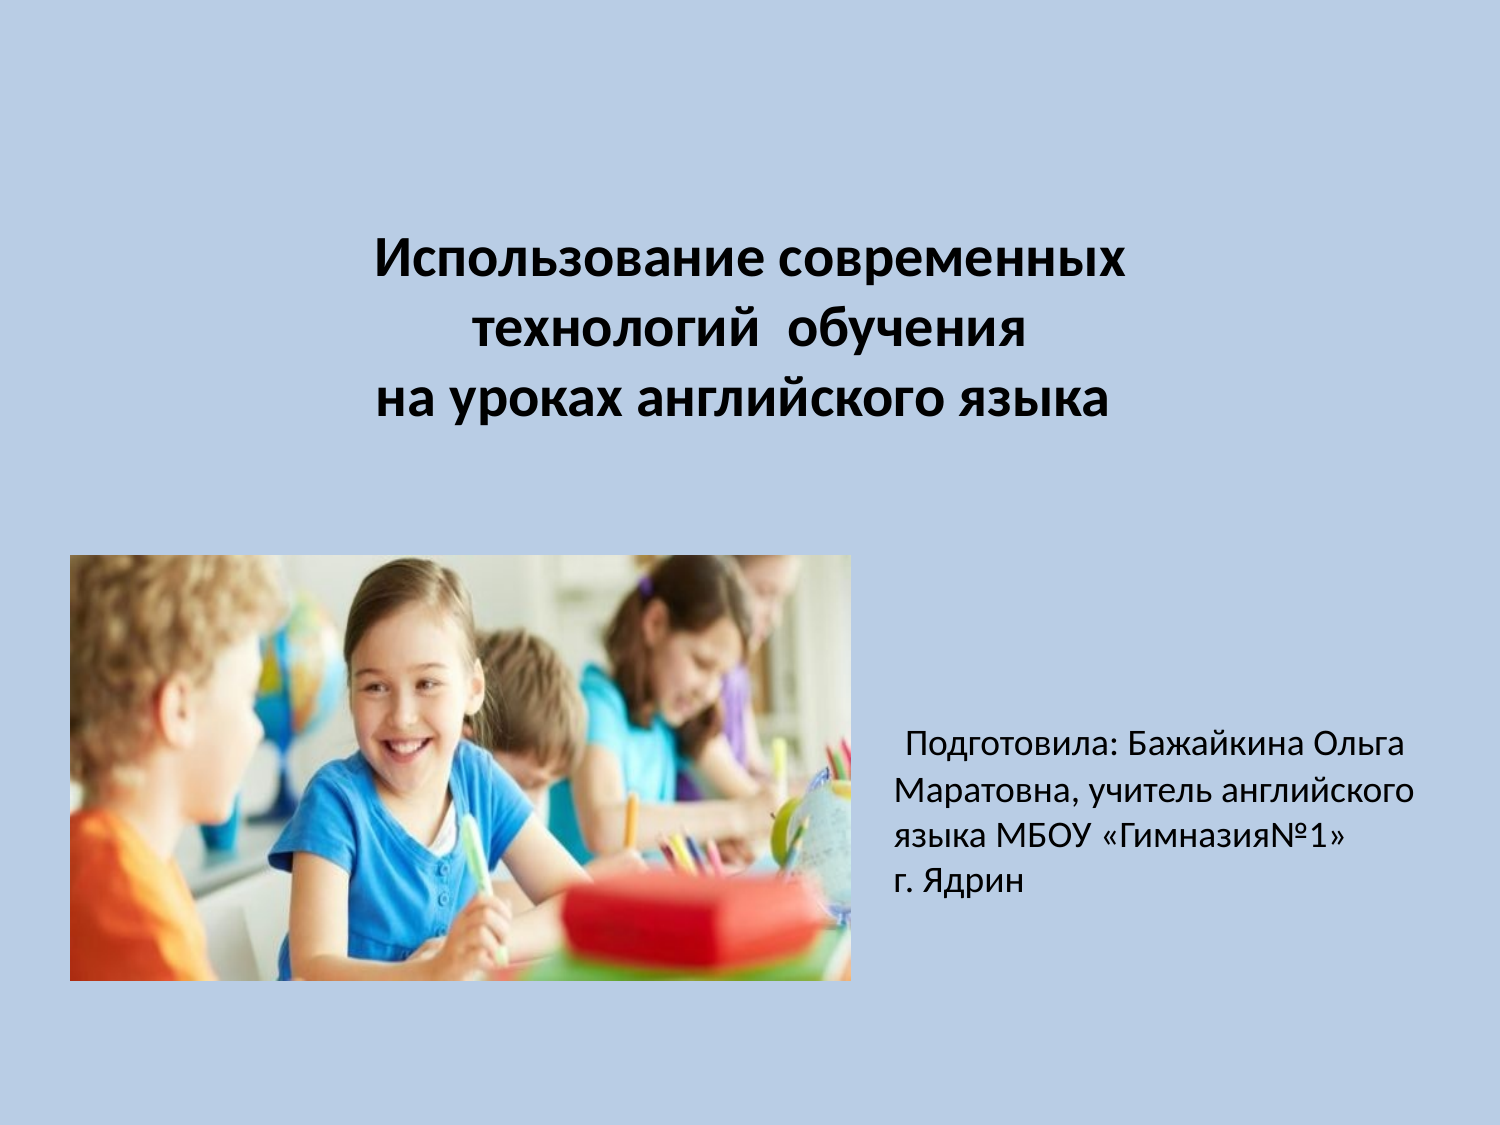

# Использование современных технологий обучения на уроках английского языка
 Подготовила: Бажайкина Ольга Маратовна, учитель английского языка МБОУ «Гимназия№1»
г. Ядрин